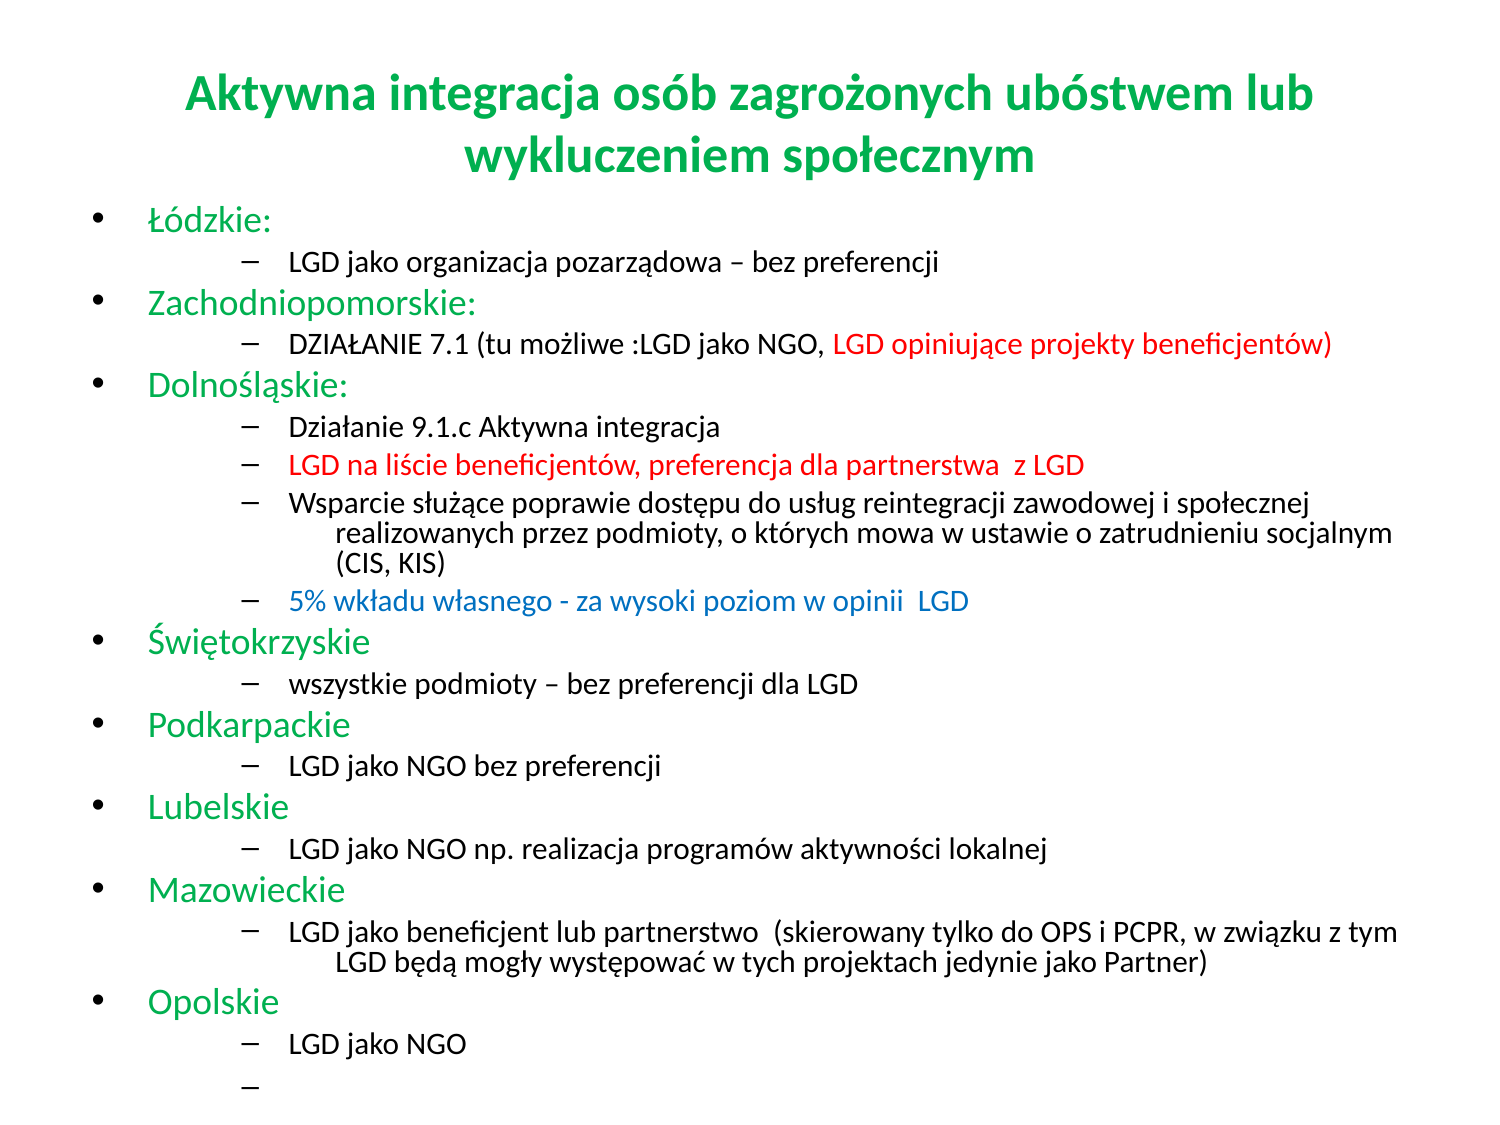

# Aktywna integracja osób zagrożonych ubóstwem lub wykluczeniem społecznym
Łódzkie:
LGD jako organizacja pozarządowa – bez preferencji
Zachodniopomorskie:
DZIAŁANIE 7.1 (tu możliwe :LGD jako NGO, LGD opiniujące projekty beneficjentów)
Dolnośląskie:
Działanie 9.1.c Aktywna integracja
LGD na liście beneficjentów, preferencja dla partnerstwa z LGD
Wsparcie służące poprawie dostępu do usług reintegracji zawodowej i społecznej realizowanych przez podmioty, o których mowa w ustawie o zatrudnieniu socjalnym (CIS, KIS)
5% wkładu własnego - za wysoki poziom w opinii LGD
Świętokrzyskie
wszystkie podmioty – bez preferencji dla LGD
Podkarpackie
LGD jako NGO bez preferencji
Lubelskie
LGD jako NGO np. realizacja programów aktywności lokalnej
Mazowieckie
LGD jako beneficjent lub partnerstwo (skierowany tylko do OPS i PCPR, w związku z tym LGD będą mogły występować w tych projektach jedynie jako Partner)
Opolskie
LGD jako NGO